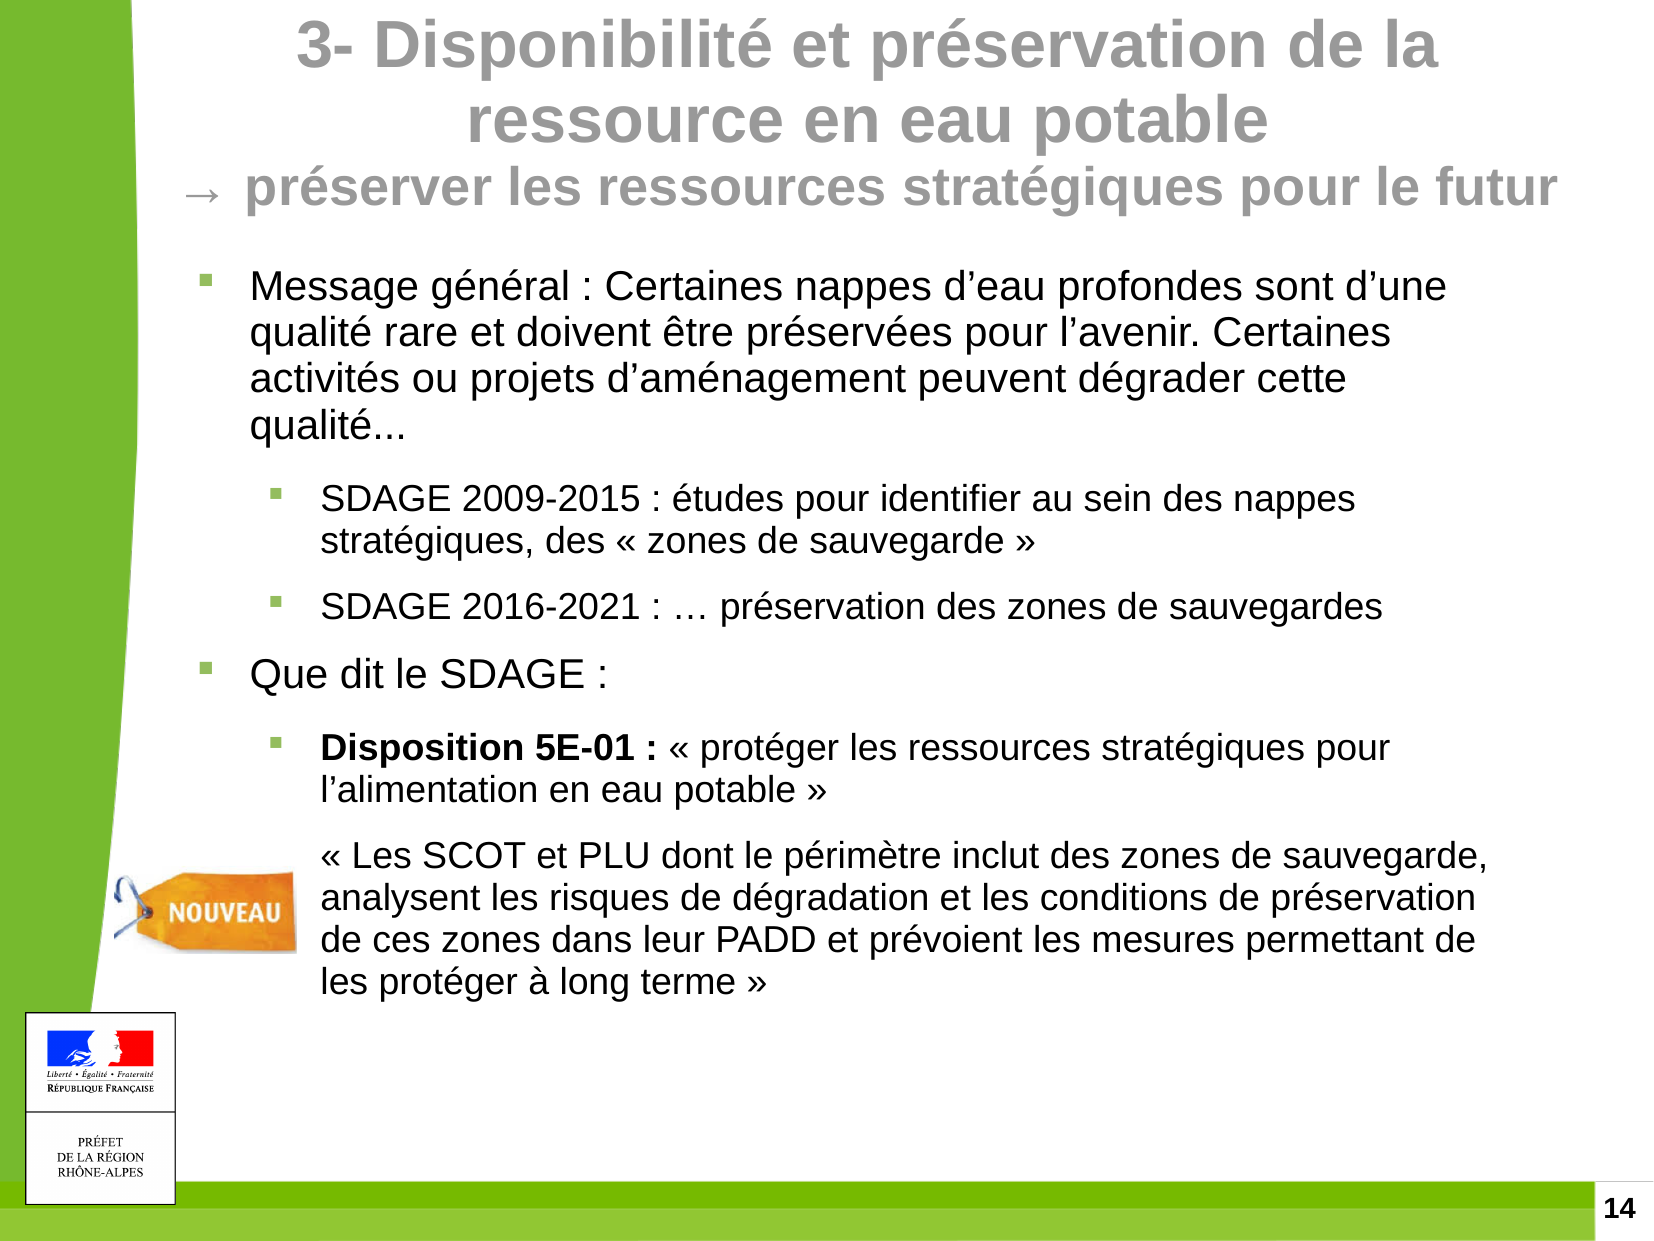

# 3- Disponibilité et préservation de la ressource en eau potable → préserver les ressources stratégiques pour le futur
Message général : Certaines nappes d’eau profondes sont d’une qualité rare et doivent être préservées pour l’avenir. Certaines activités ou projets d’aménagement peuvent dégrader cette qualité...
SDAGE 2009-2015 : études pour identifier au sein des nappes stratégiques, des « zones de sauvegarde »
SDAGE 2016-2021 : … préservation des zones de sauvegardes
Que dit le SDAGE :
Disposition 5E-01 : « protéger les ressources stratégiques pour l’alimentation en eau potable »
« Les SCOT et PLU dont le périmètre inclut des zones de sauvegarde, analysent les risques de dégradation et les conditions de préservation de ces zones dans leur PADD et prévoient les mesures permettant de les protéger à long terme »